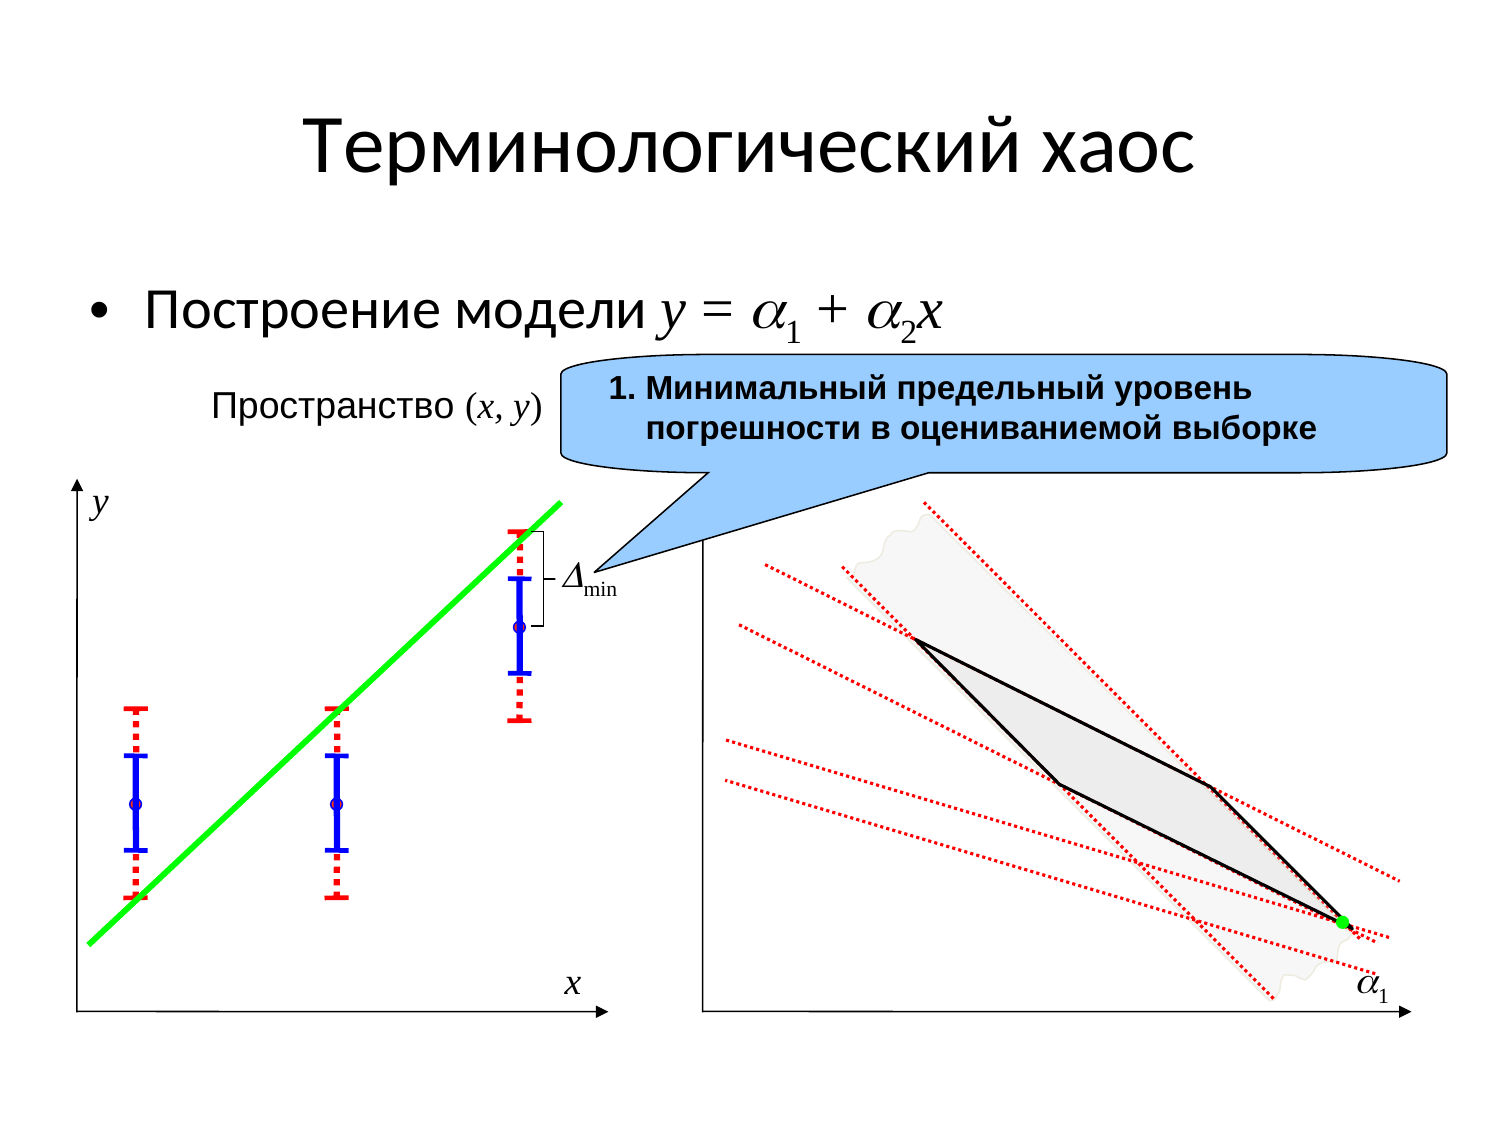

# Терминологический хаос
Построение модели y = 1 + 2x
1. Минимальный предельный уровень
 погрешности в оцениваниемой выборке
Пространство (x, y)
Пространство (1, 2)
y
2
min
1
x